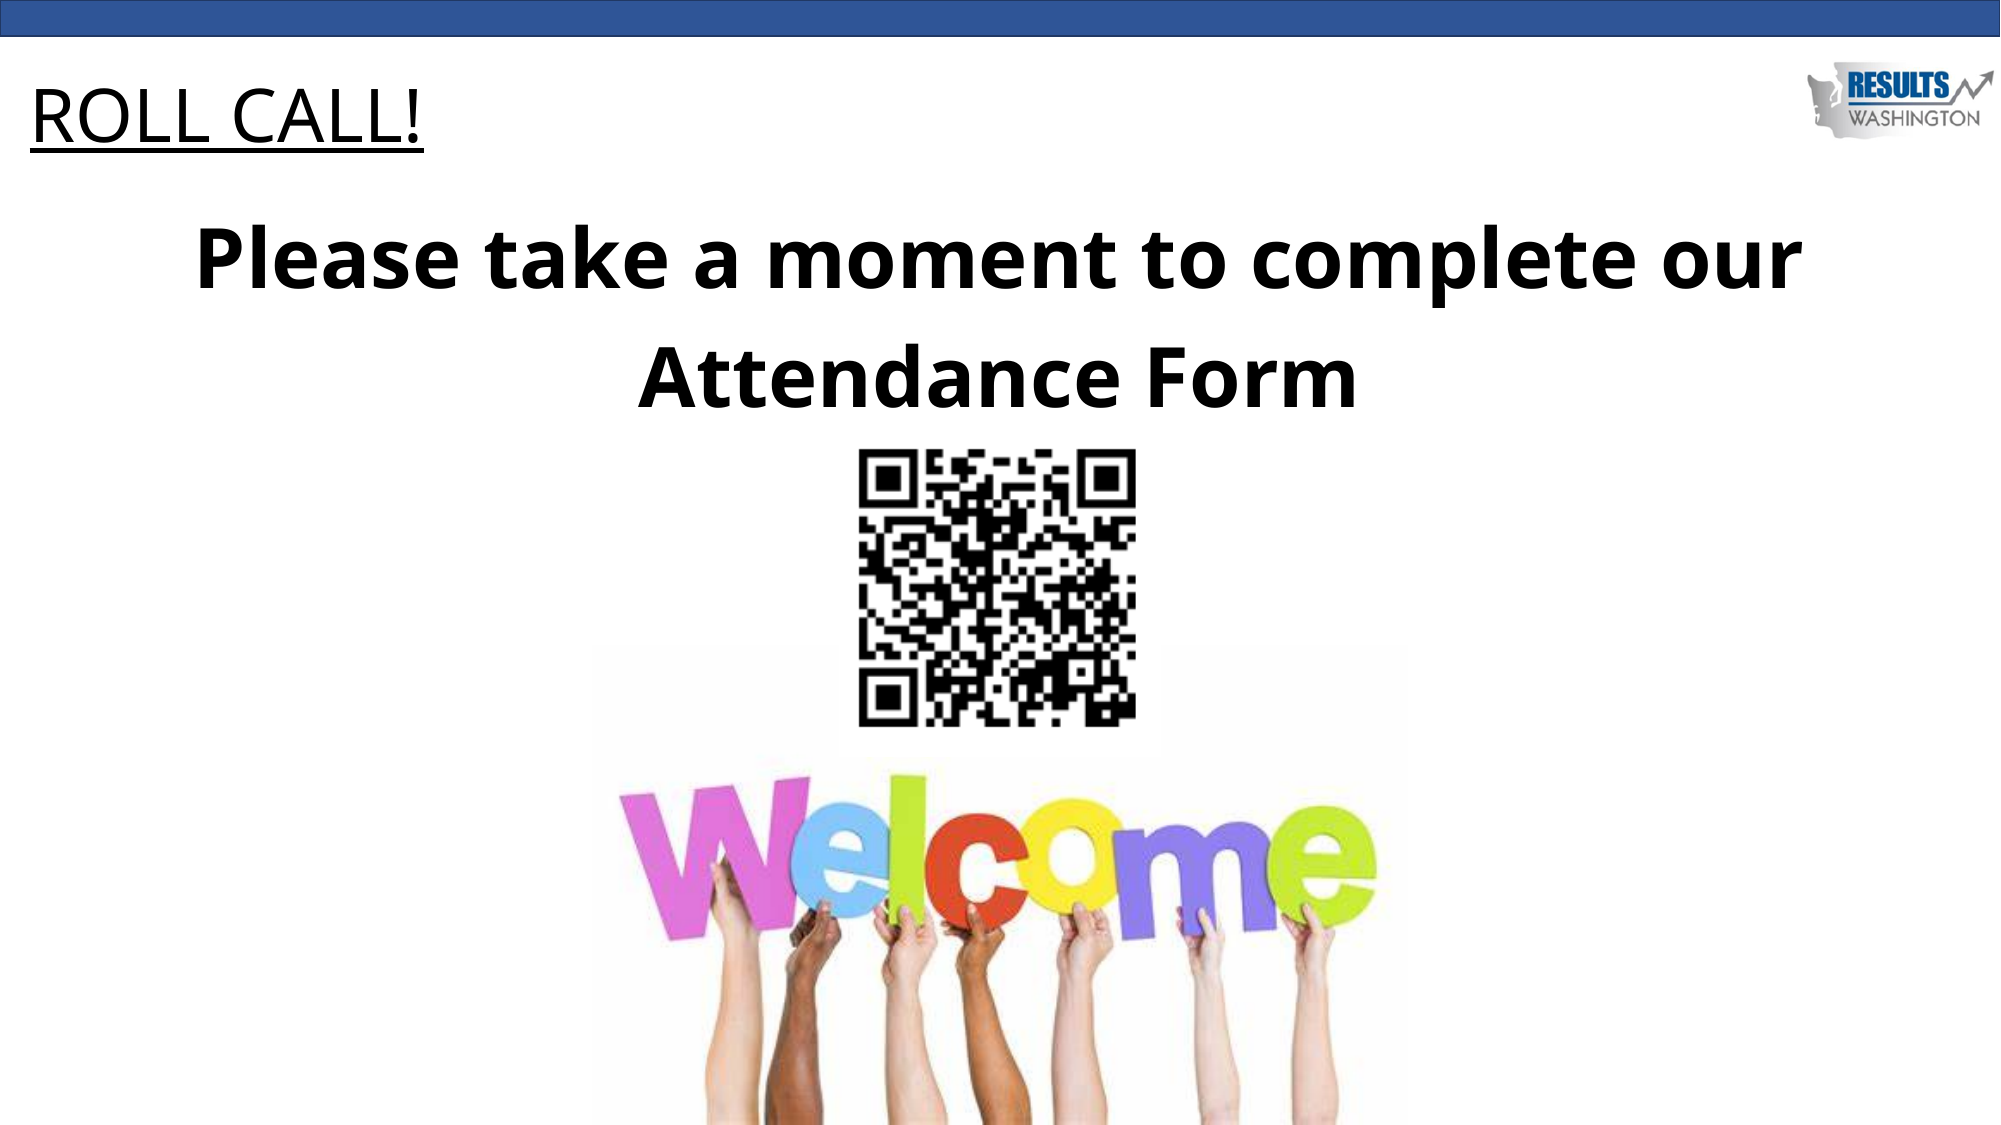

# ROLL CALL!
Please take a moment to complete our Attendance Form